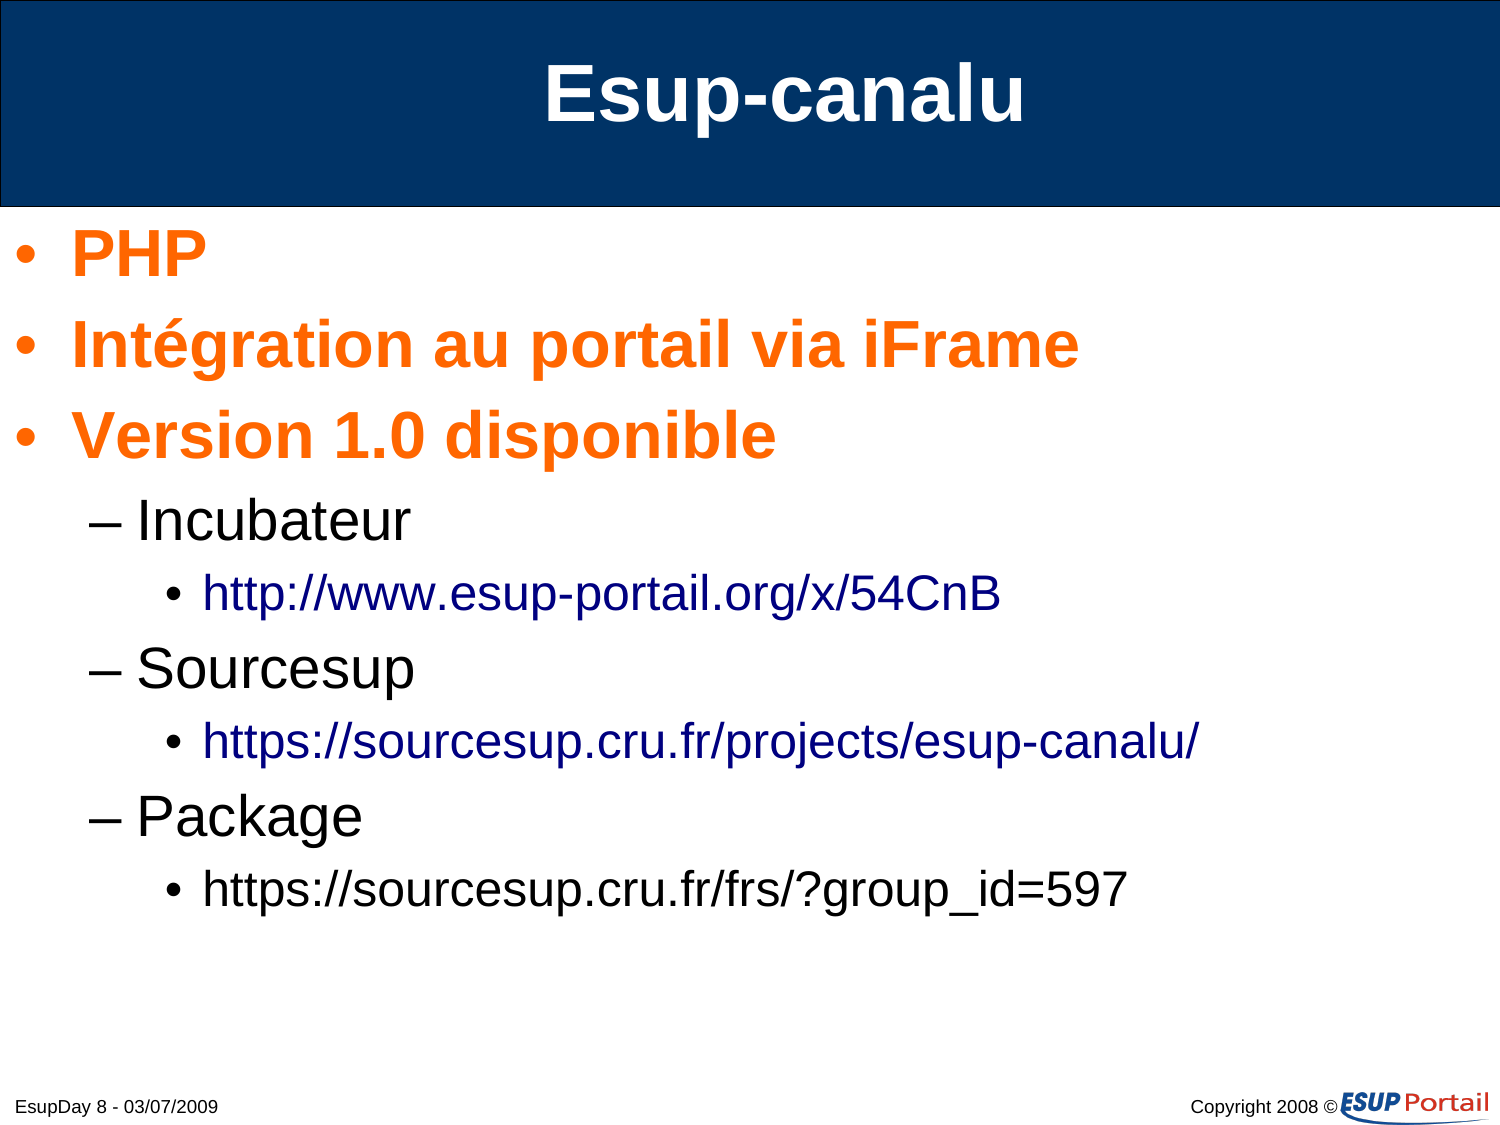

# Esup-canalu
PHP
Intégration au portail via iFrame
Version 1.0 disponible
Incubateur
http://www.esup-portail.org/x/54CnB
Sourcesup
https://sourcesup.cru.fr/projects/esup-canalu/
Package
https://sourcesup.cru.fr/frs/?group_id=597
EsupDay 8 - 03/07/2009